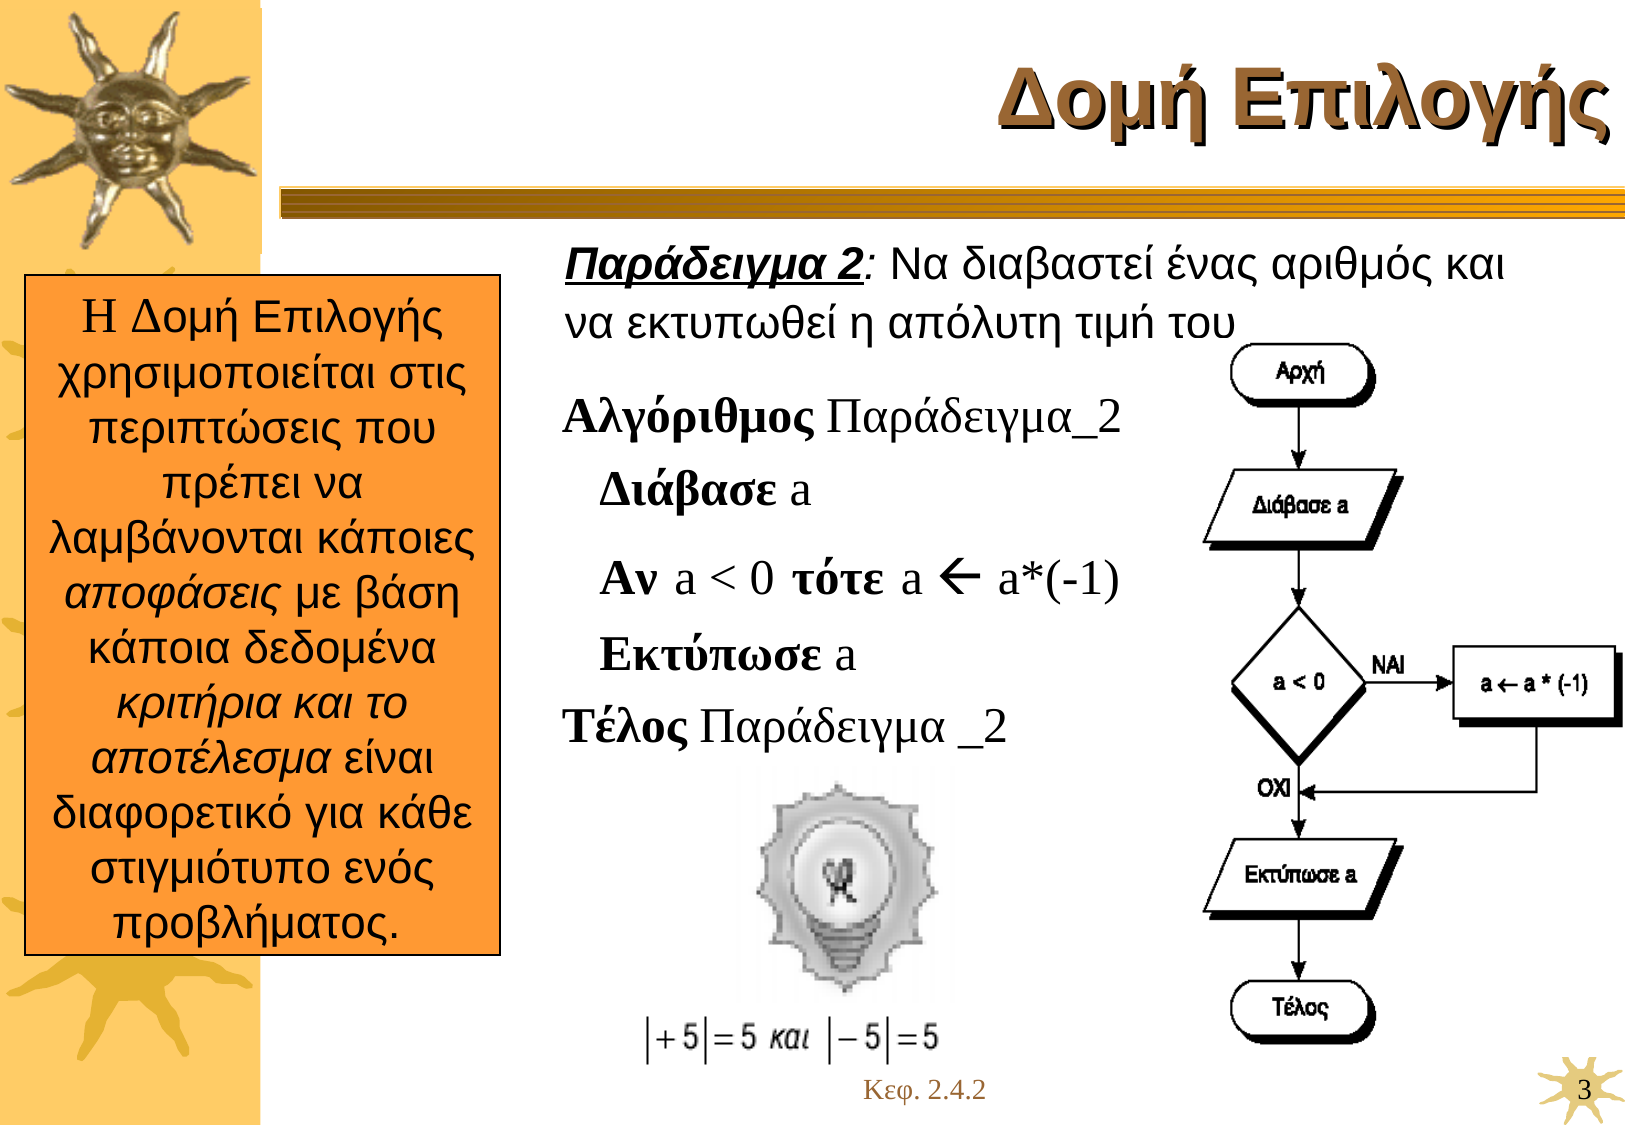

Δομή Επιλογής
Παράδειγμα 2: Να διαβαστεί ένας αριθμός και να εκτυπωθεί η απόλυτη τιμή του
Η Δομή Επιλογής χρησιμοποιείται στις περιπτώσεις που πρέπει να λαμβάνονται κάποιες αποφάσεις με βάση κάποια δεδομένα κριτήρια και το αποτέλεσμα είναι διαφορετικό για κάθε στιγμιότυπο ενός προβλήματος.
Αλγόριθμος Παράδειγμα_2
 Διάβασε a
 Αν a < 0 τότε a  a*(-1)
 Εκτύπωσε a
Τέλος Παράδειγμα _2
Κεφ. 2.4.2
3